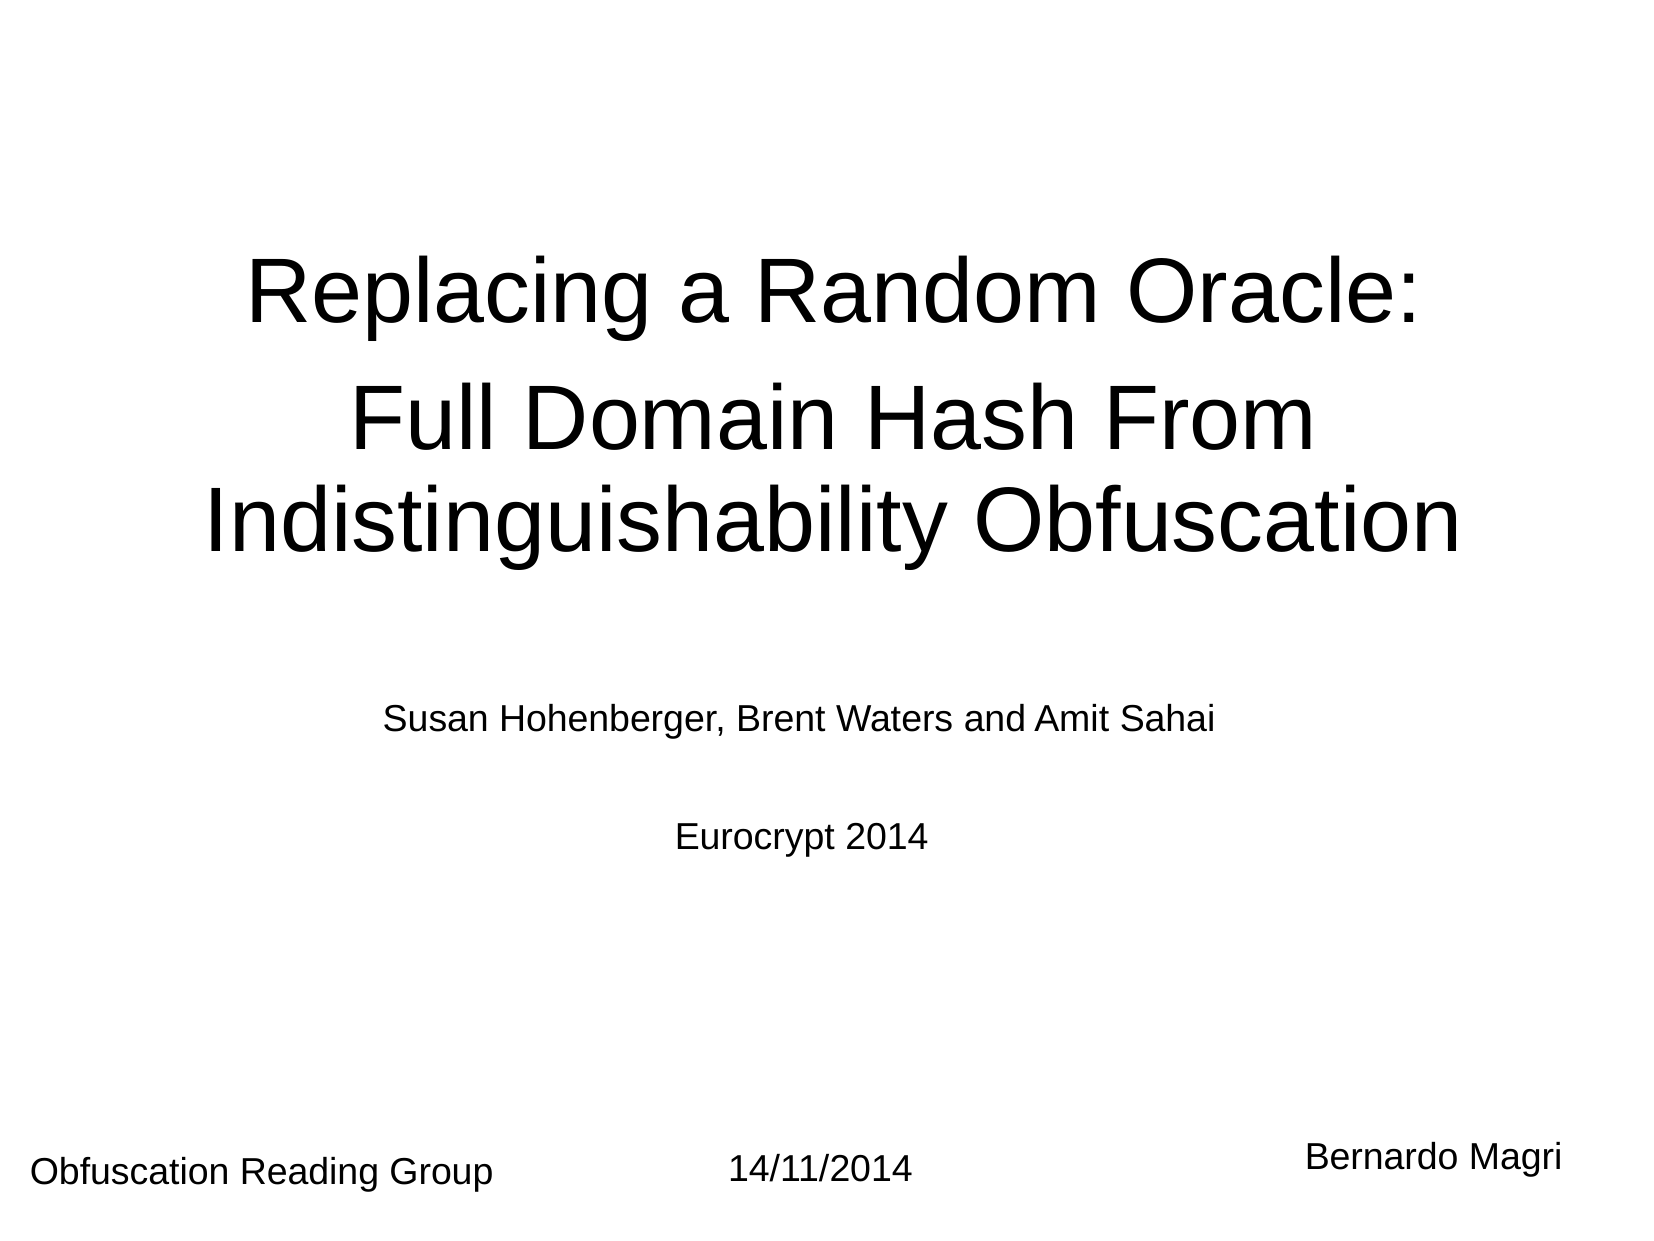

# Replacing a Random Oracle:
Full Domain Hash From Indistinguishability Obfuscation
Susan Hohenberger, Brent Waters and Amit Sahai
Eurocrypt 2014
Bernardo Magri
14/11/2014
Obfuscation Reading Group